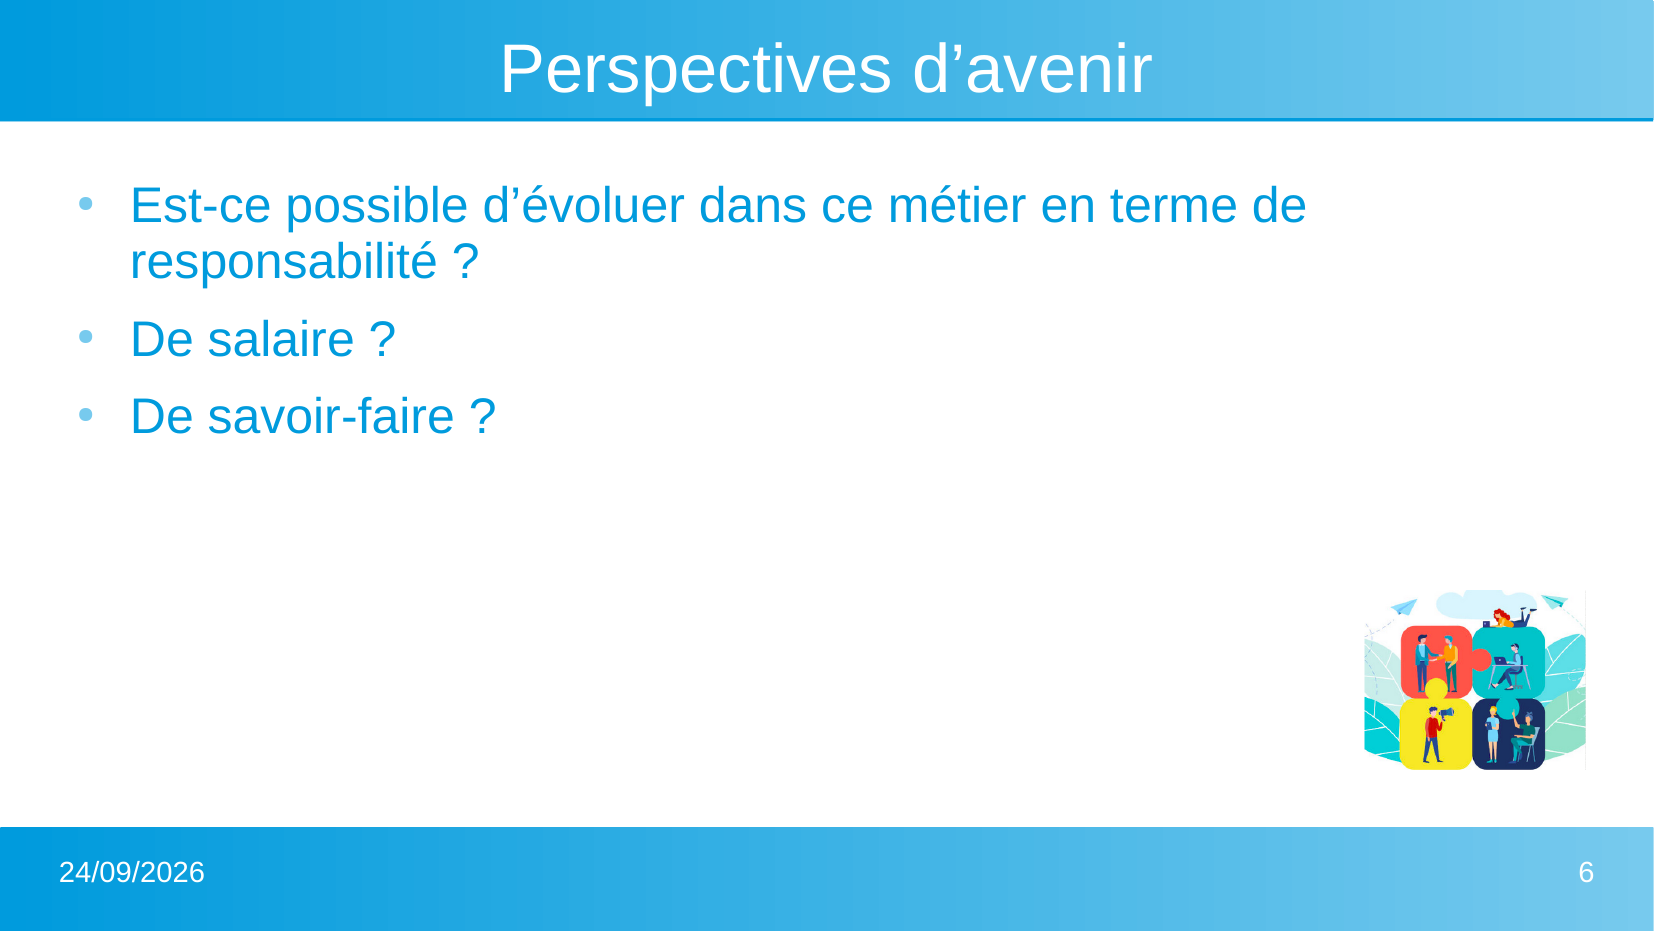

# Perspectives d’avenir
Est-ce possible d’évoluer dans ce métier en terme de responsabilité ?
De salaire ?
De savoir-faire ?
6